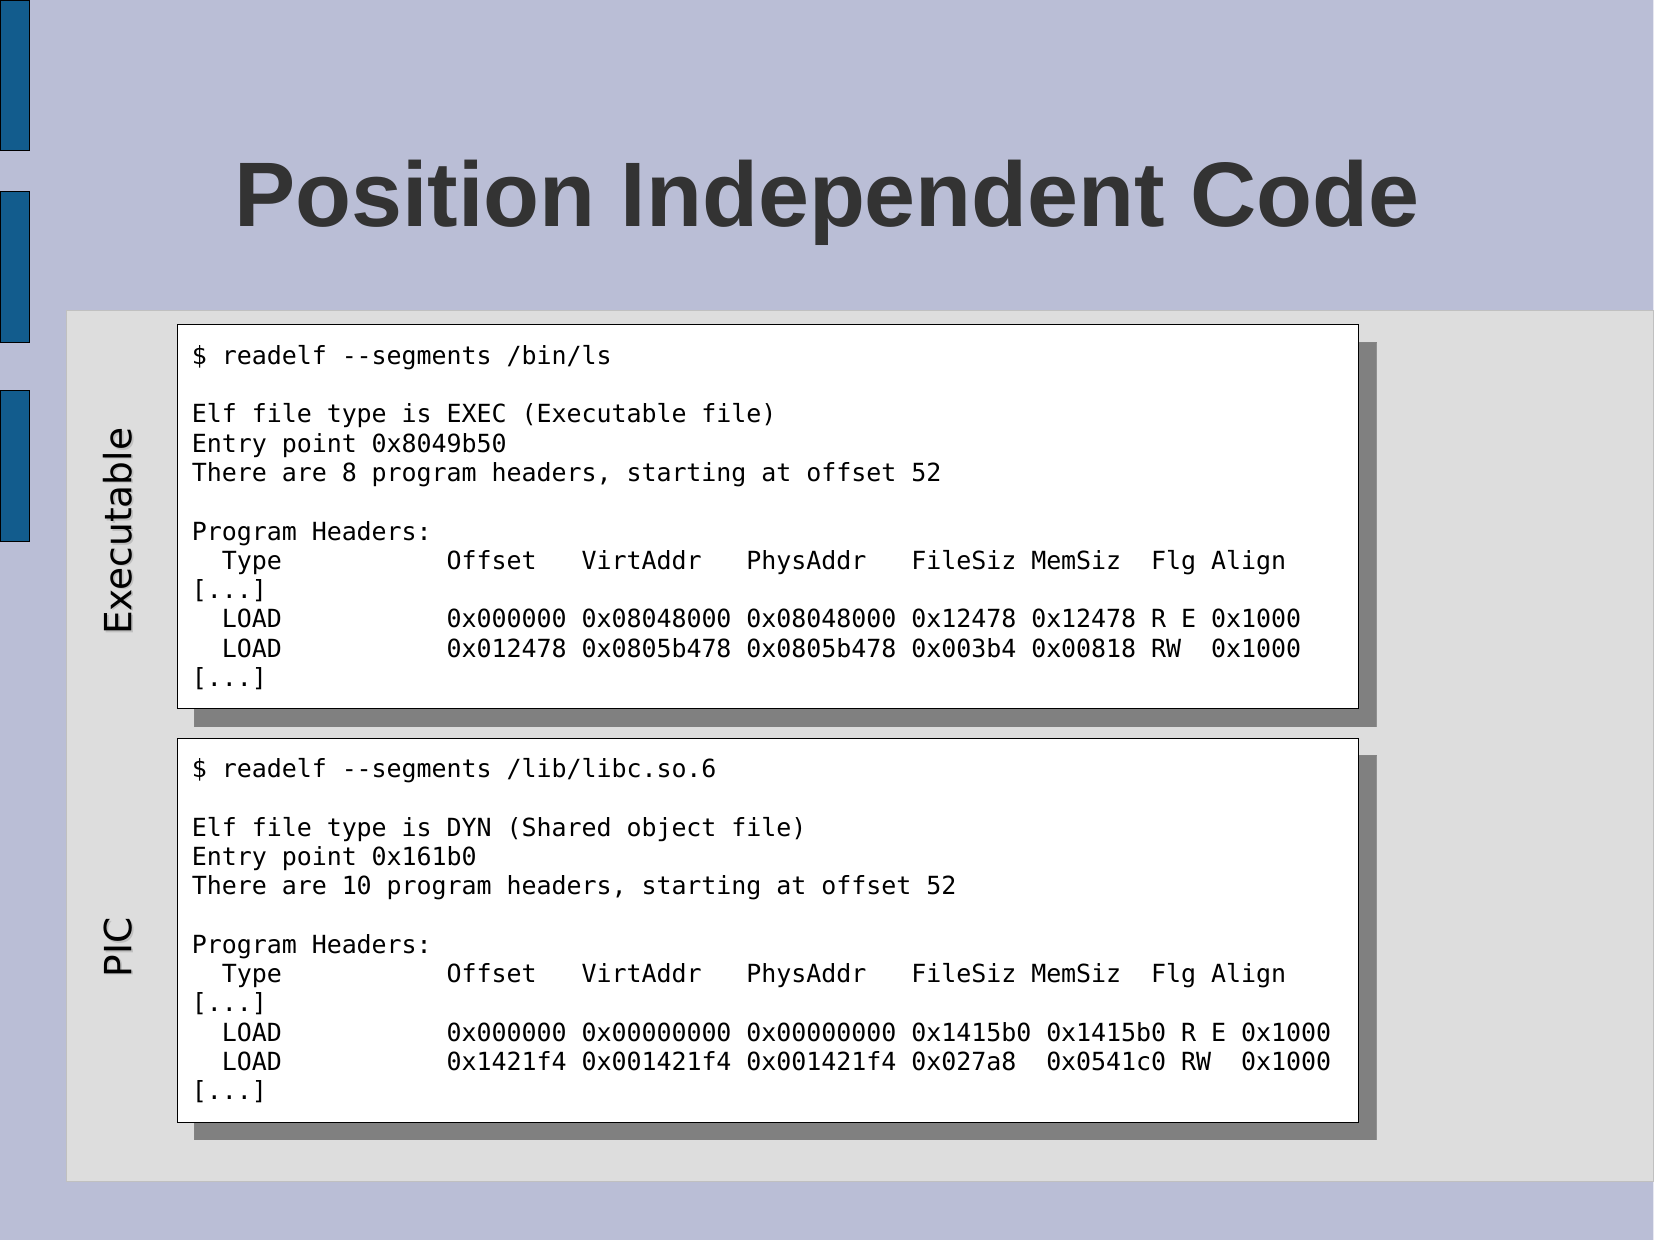

# Position Independent Code
$ readelf --segments /bin/ls
Elf file type is EXEC (Executable file)
Entry point 0x8049b50
There are 8 program headers, starting at offset 52
Program Headers:
 Type Offset VirtAddr PhysAddr FileSiz MemSiz Flg Align
[...]
 LOAD 0x000000 0x08048000 0x08048000 0x12478 0x12478 R E 0x1000
 LOAD 0x012478 0x0805b478 0x0805b478 0x003b4 0x00818 RW 0x1000
[...]
Executable
$ readelf --segments /lib/libc.so.6
Elf file type is DYN (Shared object file)
Entry point 0x161b0
There are 10 program headers, starting at offset 52
Program Headers:
 Type Offset VirtAddr PhysAddr FileSiz MemSiz Flg Align
[...]
 LOAD 0x000000 0x00000000 0x00000000 0x1415b0 0x1415b0 R E 0x1000
 LOAD 0x1421f4 0x001421f4 0x001421f4 0x027a8 0x0541c0 RW 0x1000
[...]
PIC